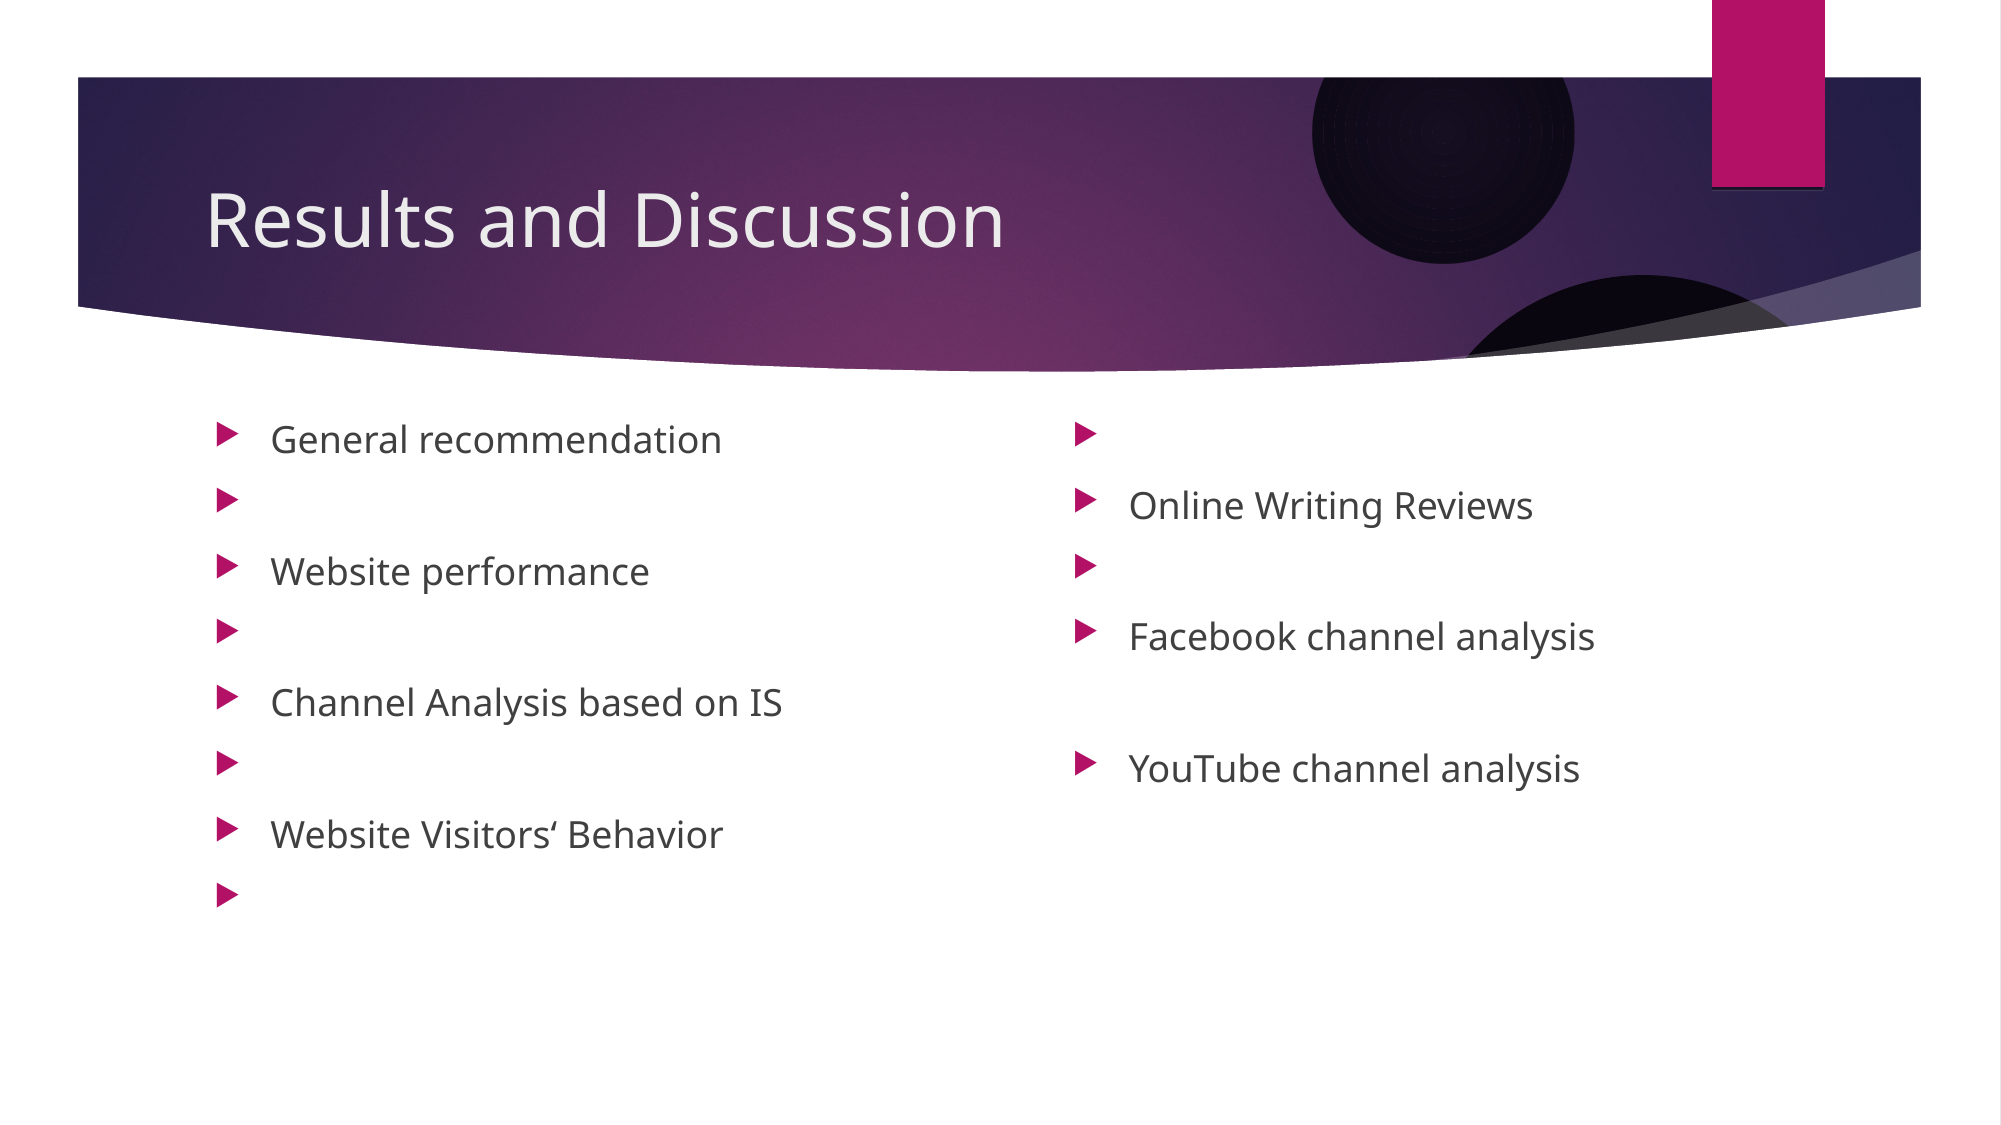

# Results and Discussion
General recommendation
Website performance
Channel Analysis based on IS
Website Visitors‘ Behavior
Online Writing Reviews
Facebook channel analysis
YouTube channel analysis